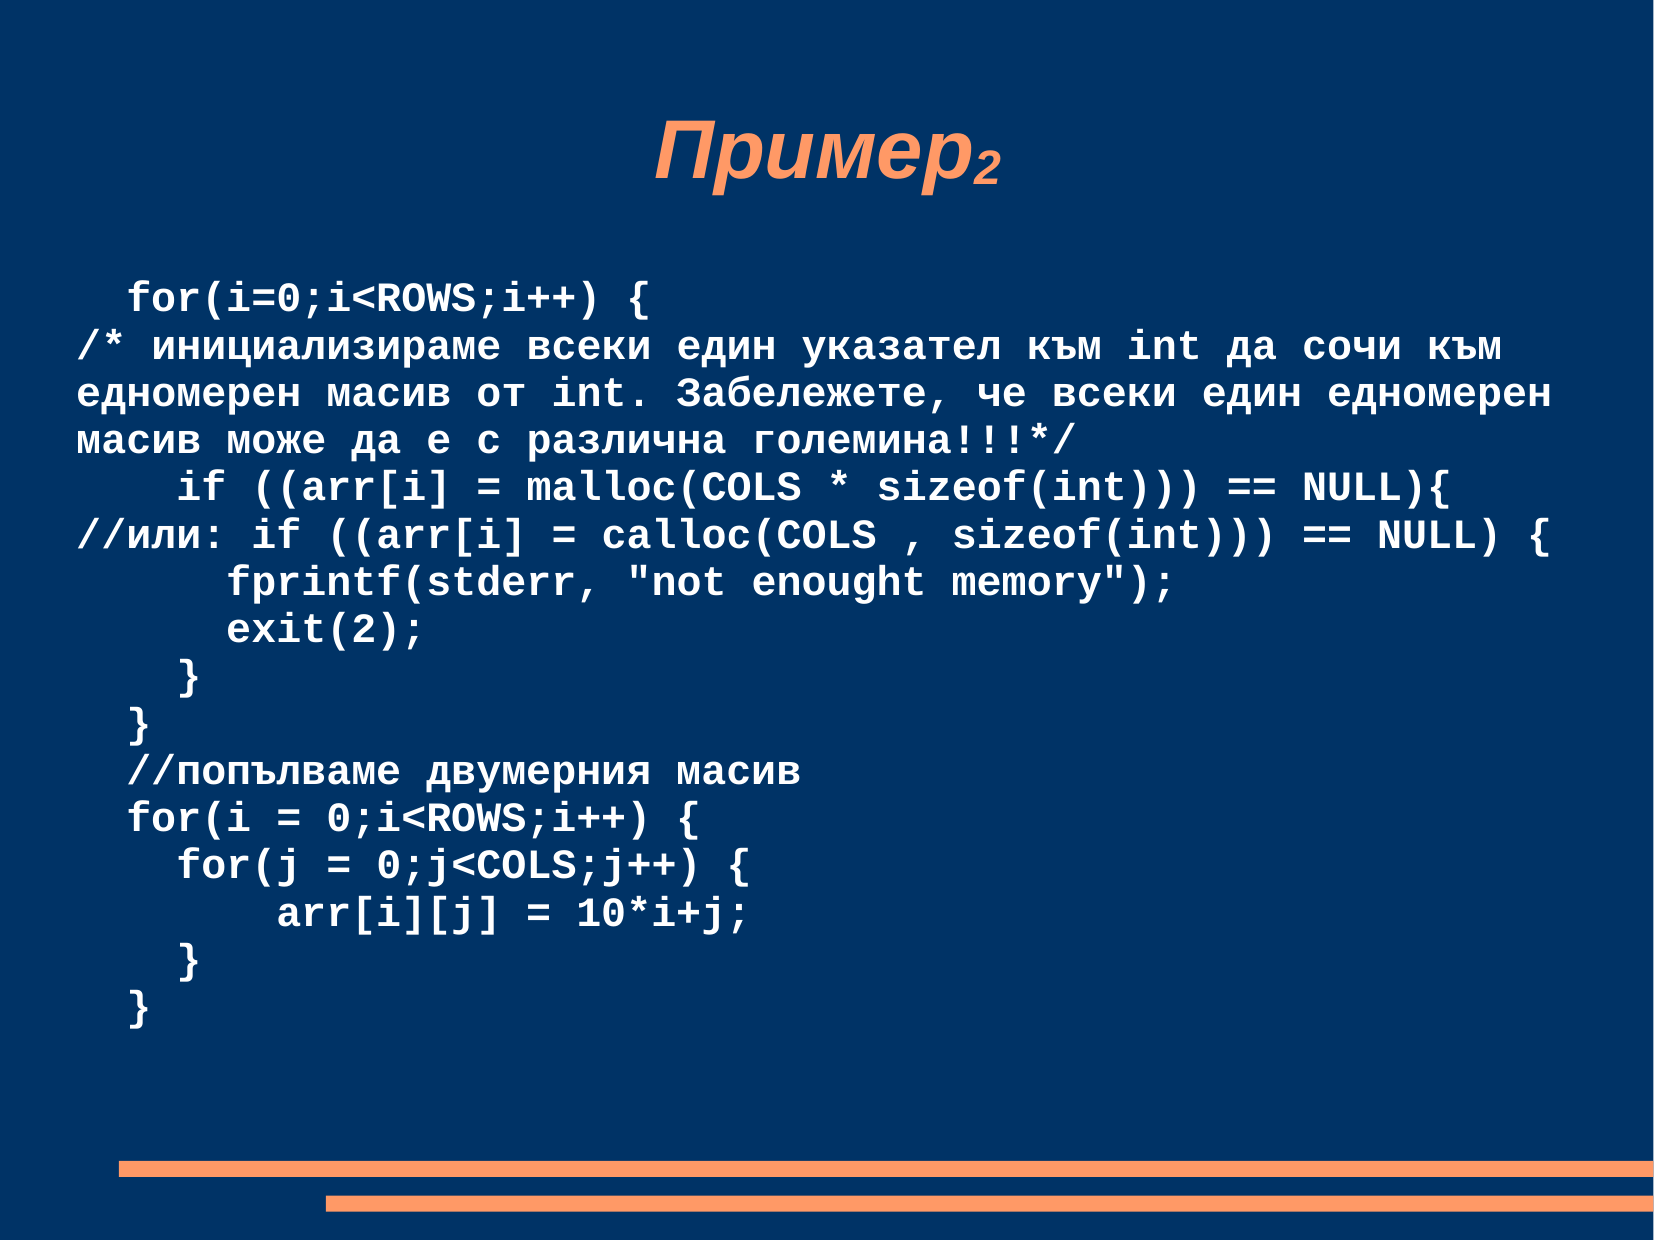

# Пример2
 for(i=0;i<ROWS;i++) {
/* инициализираме всеки един указател към int да сочи към едномерен масив от int. Забележете, че всеки един едномерен масив може да е с различна големина!!!*/
 if ((arr[i] = malloc(COLS * sizeof(int))) == NULL){
//или: if ((arr[i] = calloc(COLS , sizeof(int))) == NULL) {
 fprintf(stderr, "not enought memory");
 exit(2);
 }
 }
 //попълваме двумерния масив
 for(i = 0;i<ROWS;i++) {
 for(j = 0;j<COLS;j++) {
 arr[i][j] = 10*i+j;
 }
 }